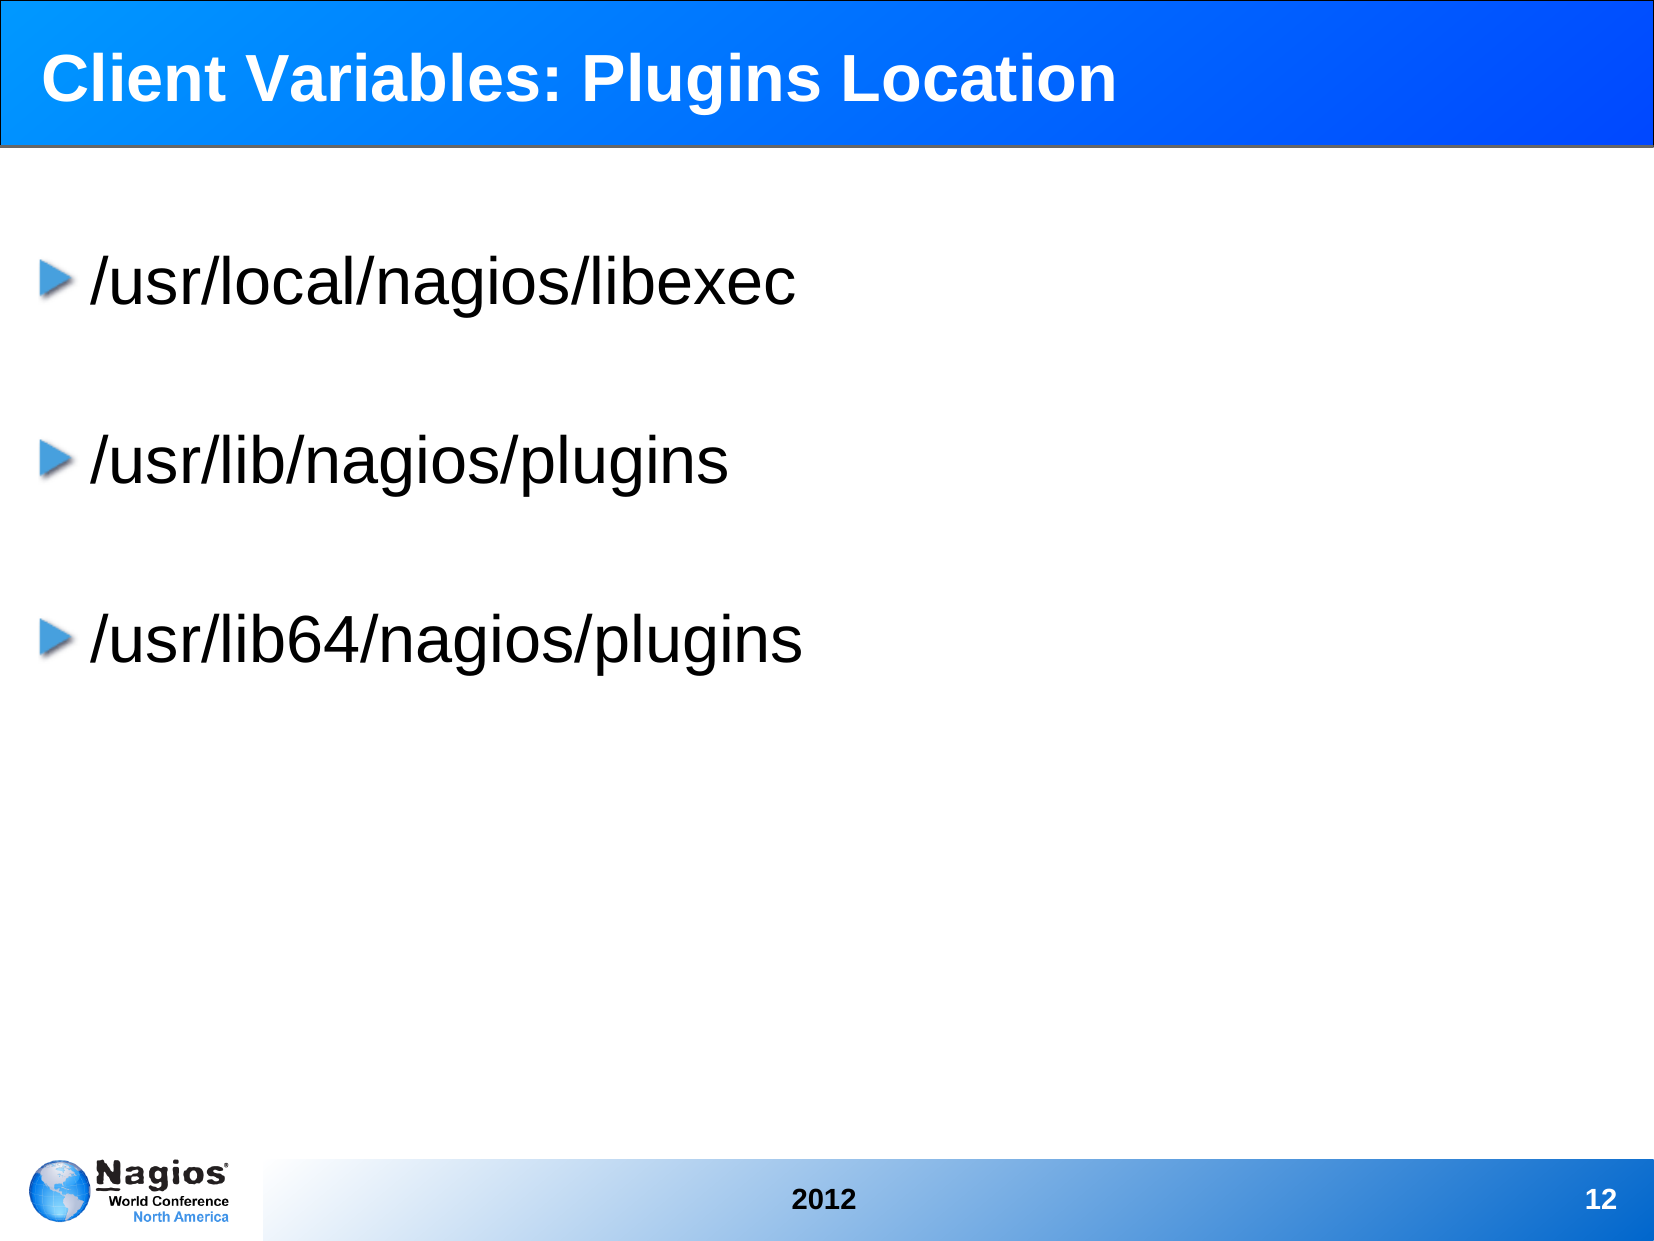

# Client Variables: Plugins Location
/usr/local/nagios/libexec
/usr/lib/nagios/plugins
/usr/lib64/nagios/plugins
2011
12